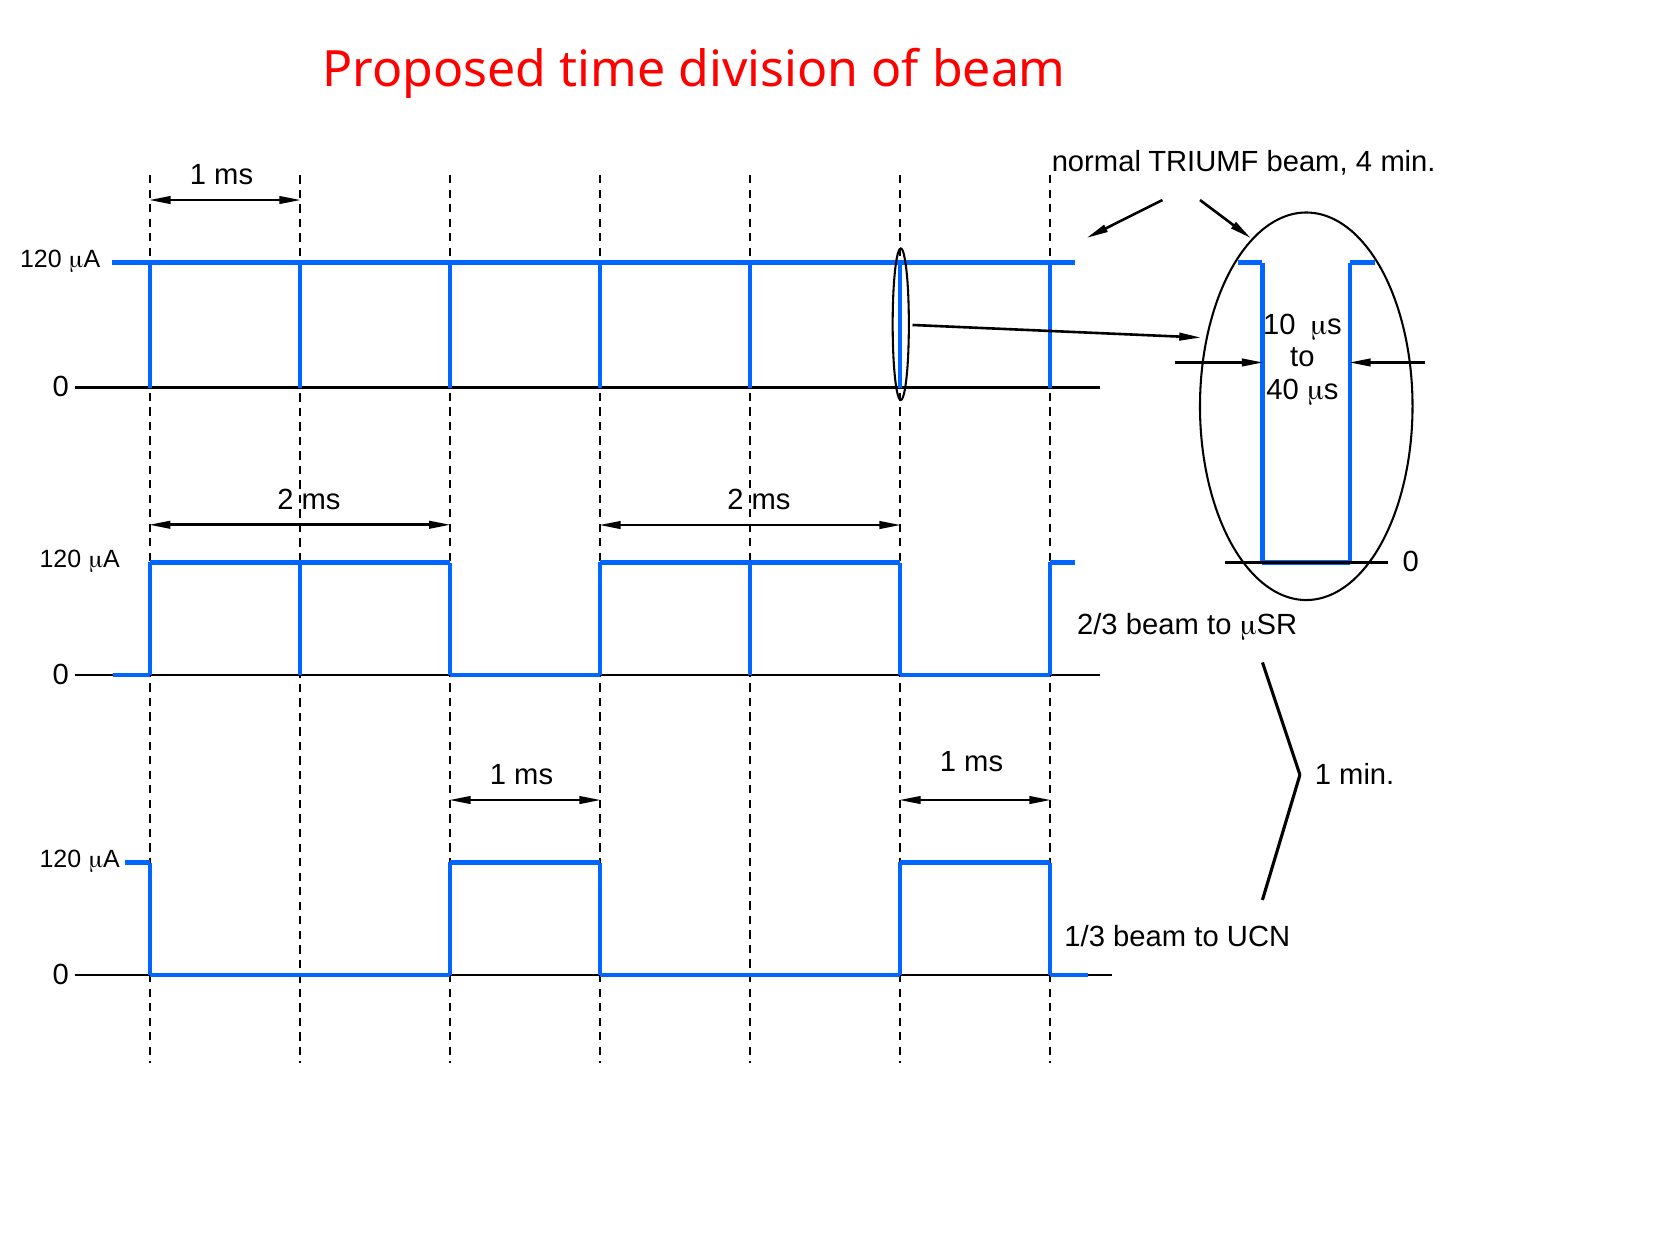

Proposed time division of beam
normal TRIUMF beam, 4 min.
1 ms
10s
to
40 s
120 A
0
2 ms
2 ms
120 A
0
2/3 beam to SR
0
1 ms
1 ms
1 min.
120 A
1/3 beam to UCN
0